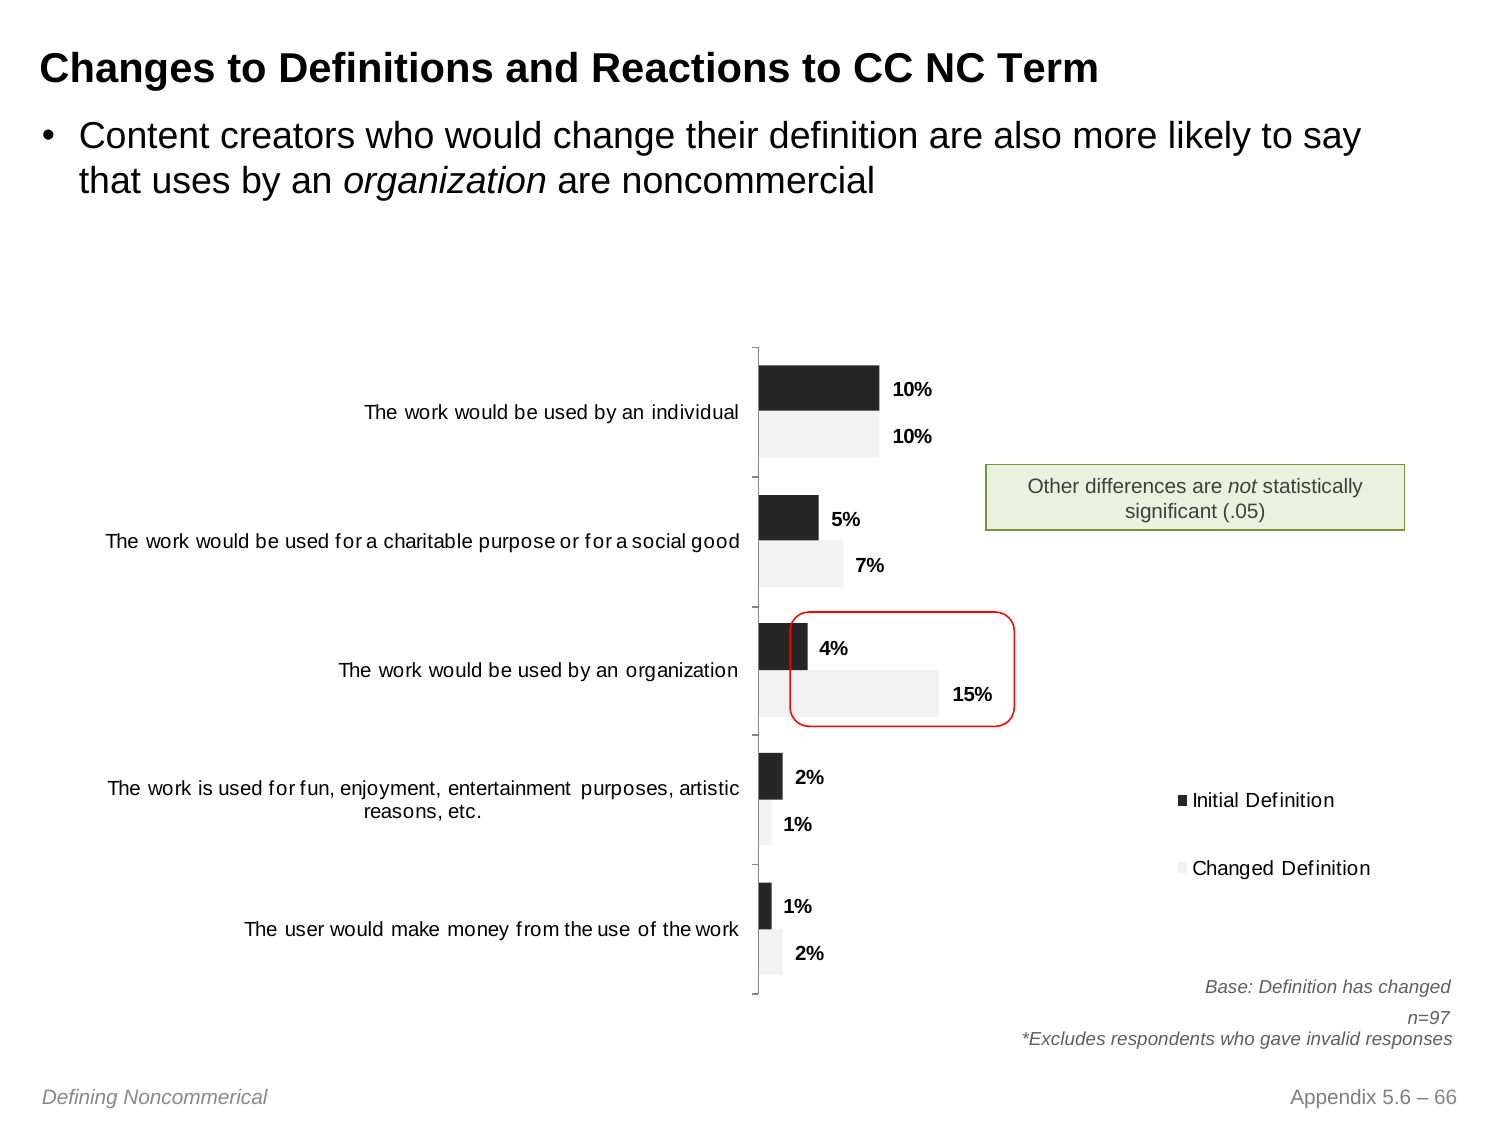

Changes to Definitions and Reactions to CC NC Term
Content creators who would change their definition are also more likely to say that uses by an organization are noncommercial
Other differences are not statistically significant (.05)
Base: Definition has changed
n=97
*Excludes respondents who gave invalid responses
Defining Noncommerical
Appendix 5.6 –